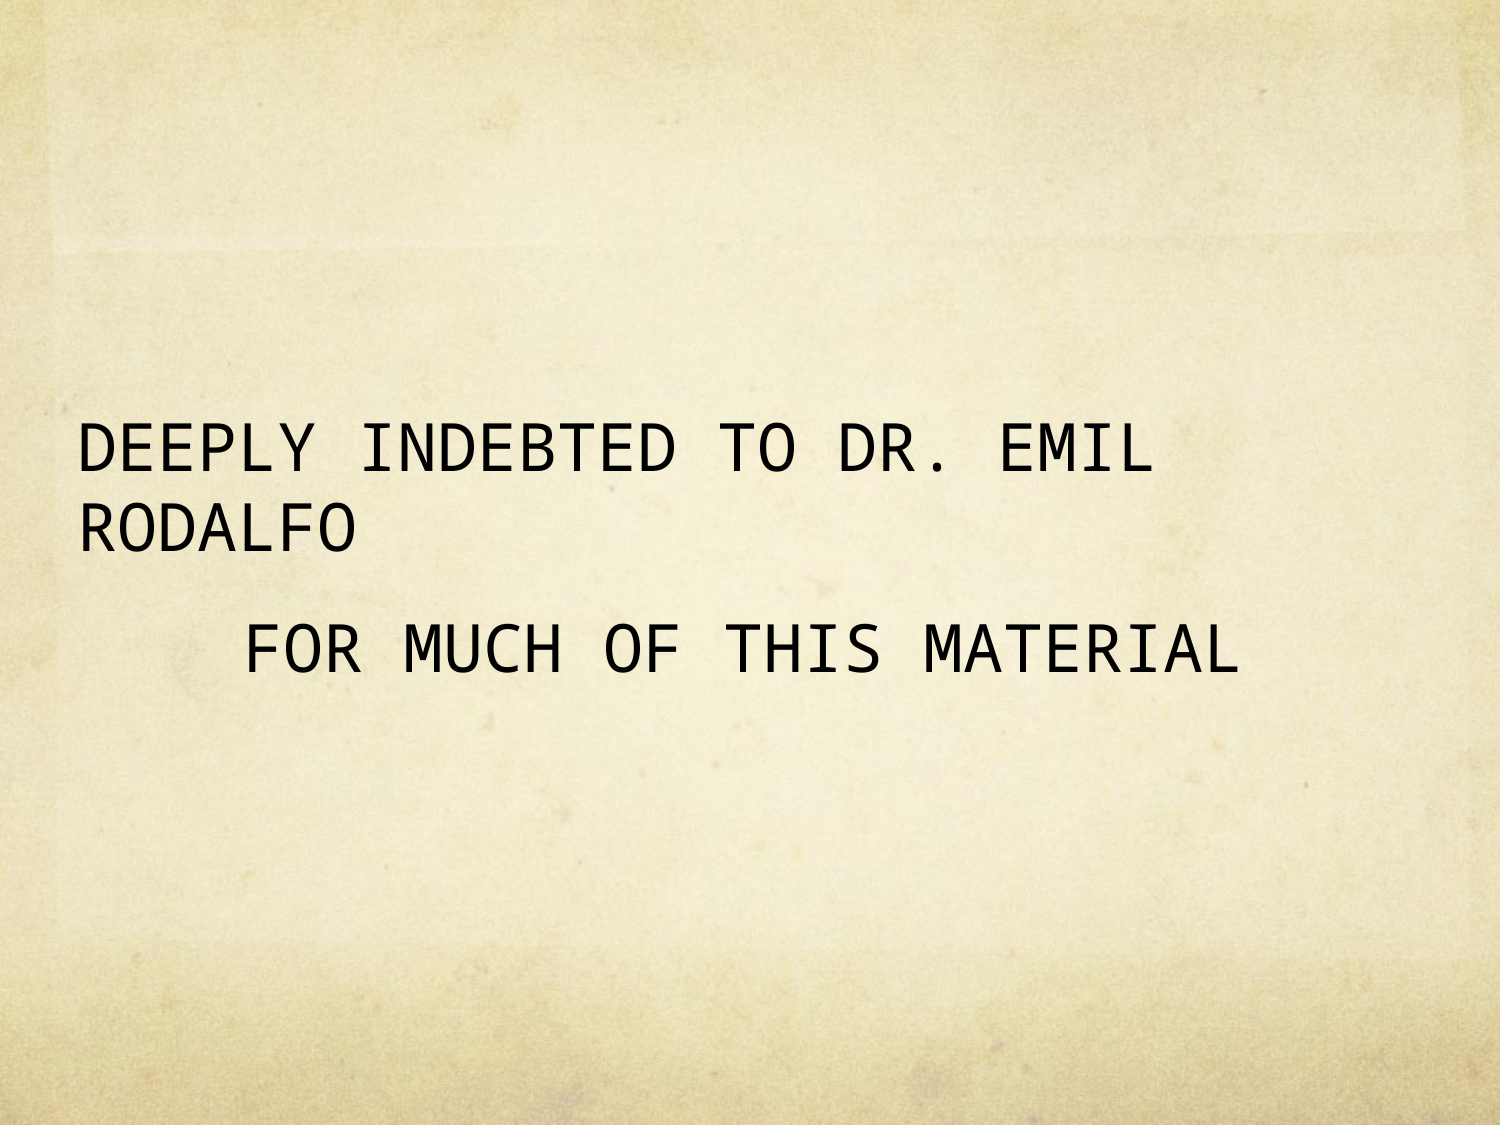

#
DEEPLY INDEBTED TO DR. EMIL RODALFO
FOR MUCH OF THIS MATERIAL